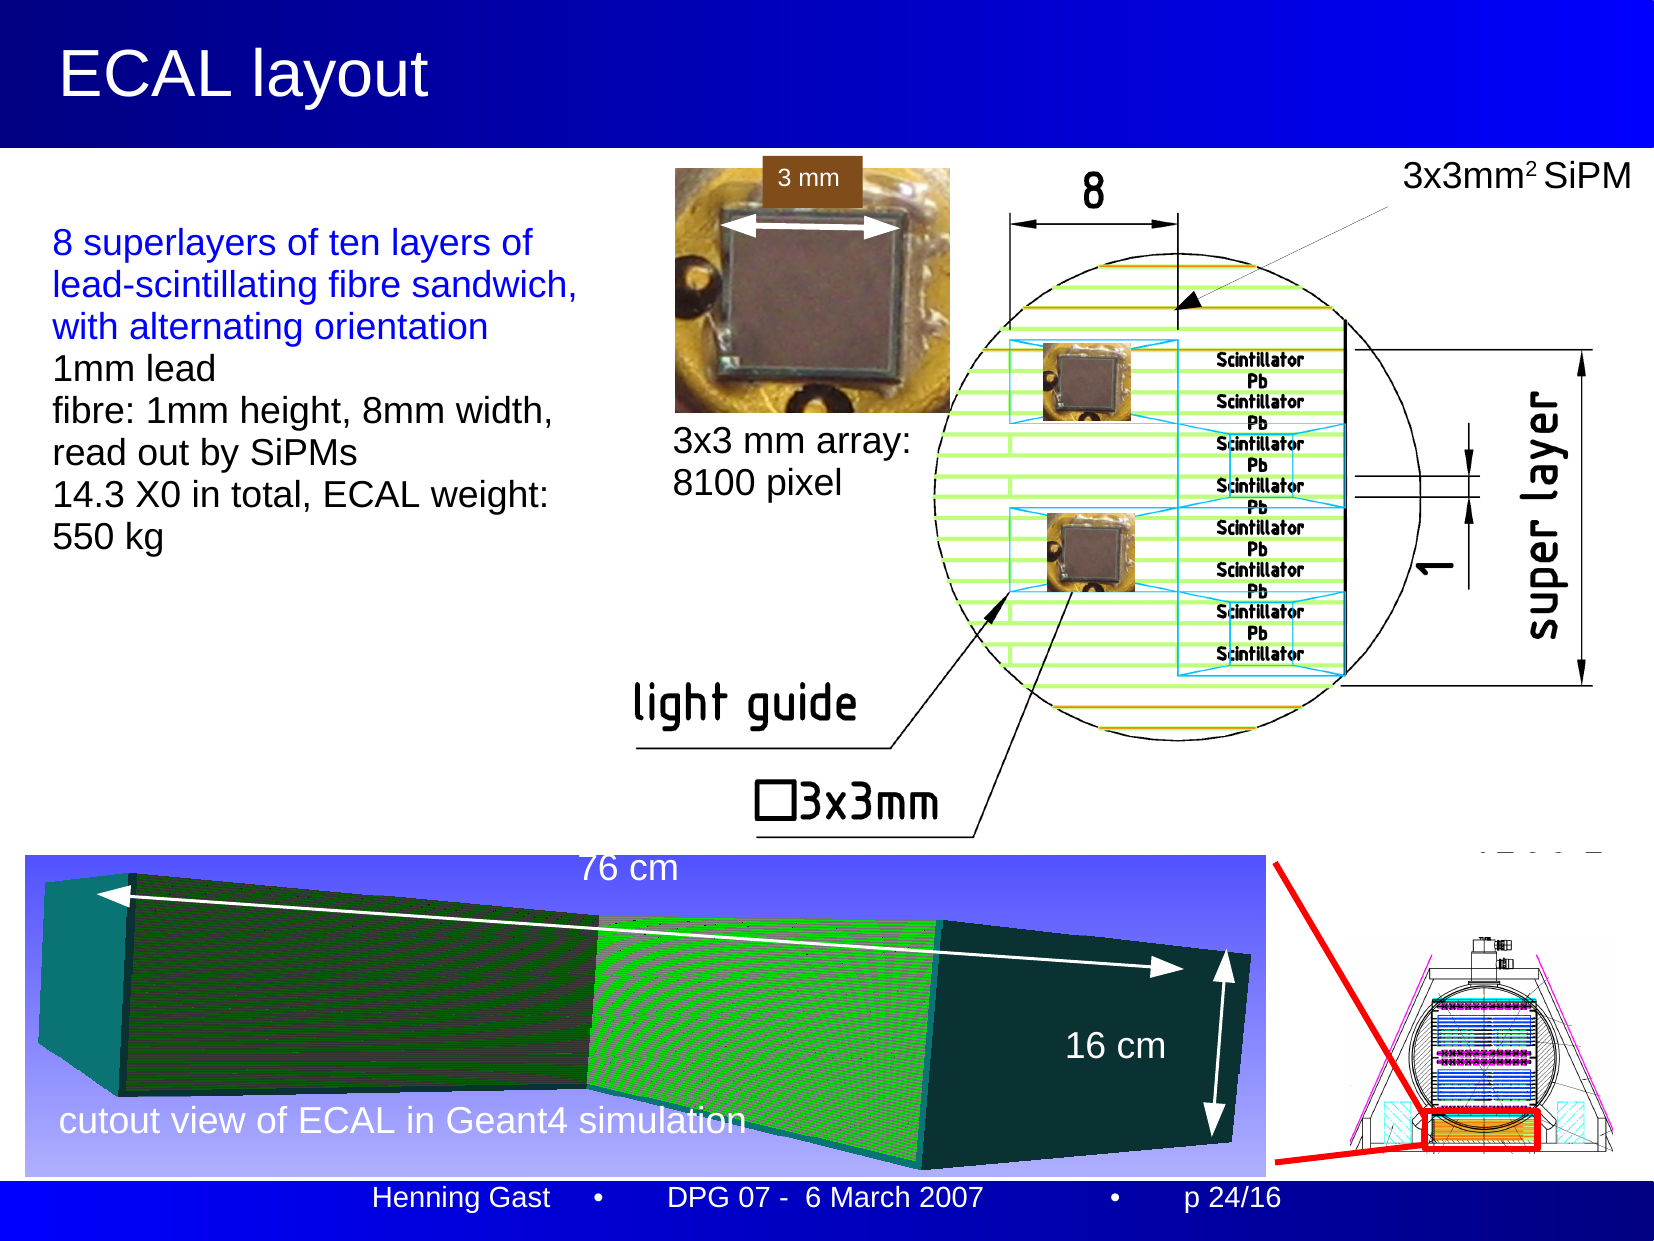

# ECAL layout
3x3mm2 SiPM
3 mm
8 superlayers of ten layers of lead-scintillating fibre sandwich, with alternating orientation
1mm lead
fibre: 1mm height, 8mm width, read out by SiPMs
14.3 X0 in total, ECAL weight: 550 kg
3x3 mm array: 8100 pixel
76 cm
16 cm
cutout view of ECAL in Geant4 simulation